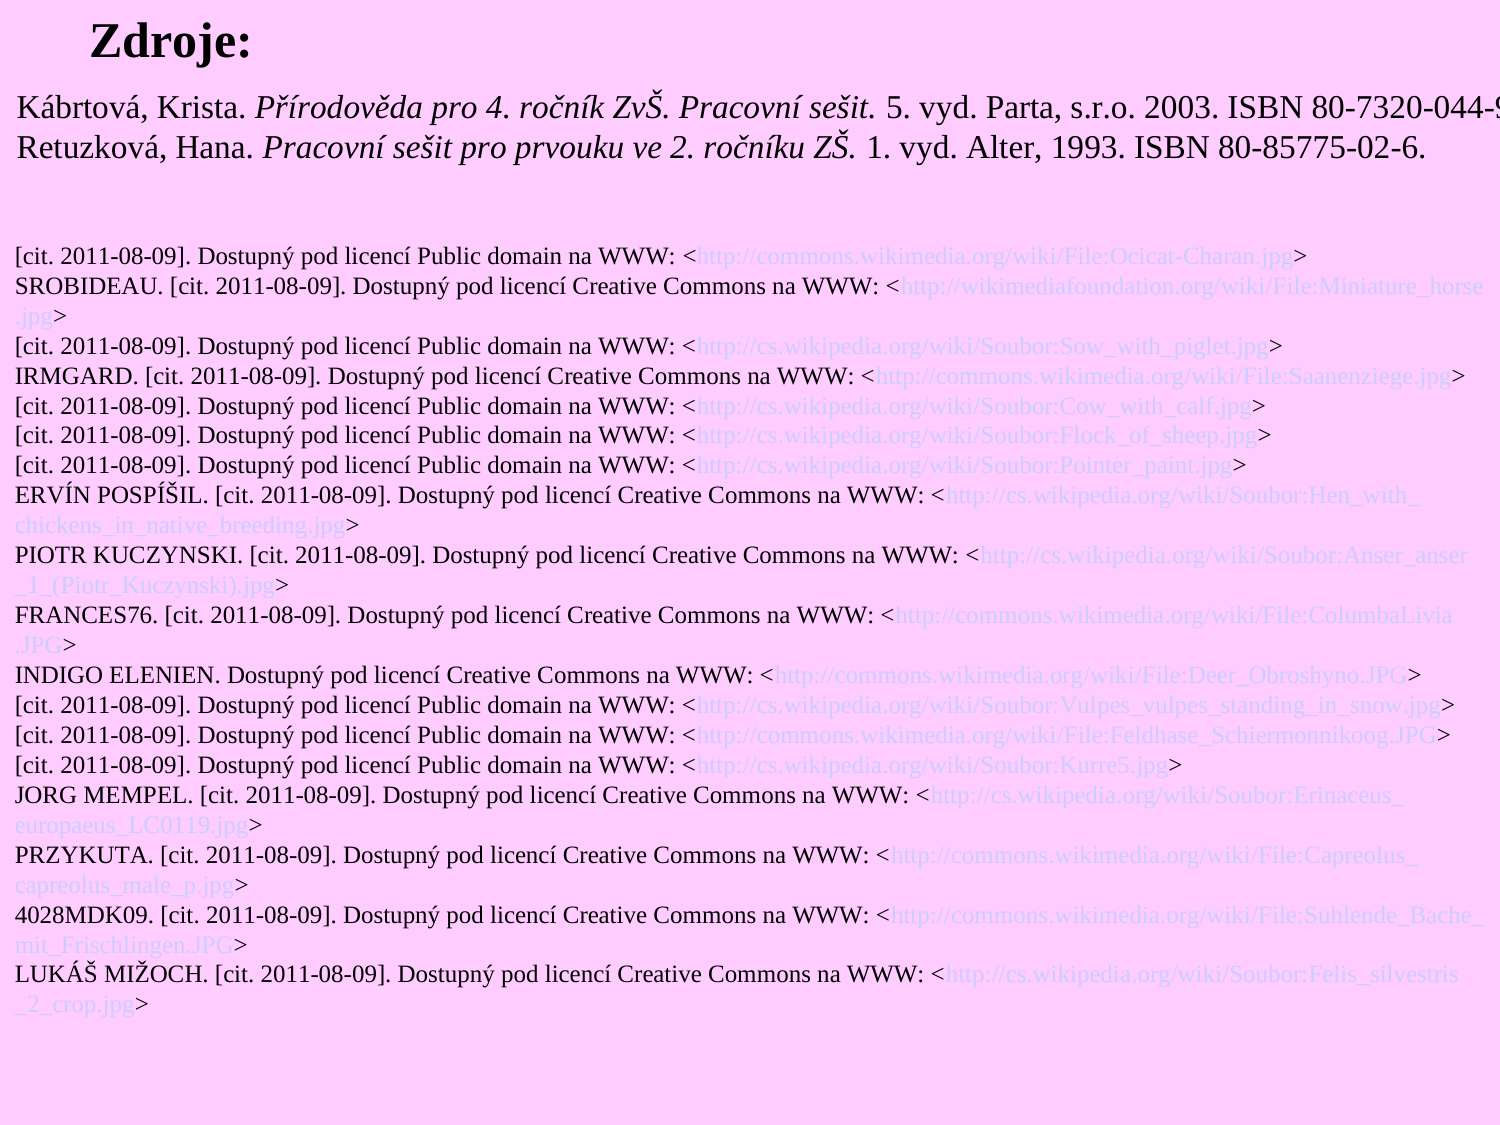

Zdroje:
Kábrtová, Krista. Přírodověda pro 4. ročník ZvŠ. Pracovní sešit. 5. vyd. Parta, s.r.o. 2003. ISBN 80-7320-044-9.
Retuzková, Hana. Pracovní sešit pro prvouku ve 2. ročníku ZŠ. 1. vyd. Alter, 1993. ISBN 80-85775-02-6.
[cit. 2011-08-09]. Dostupný pod licencí Public domain na WWW: <http://commons.wikimedia.org/wiki/File:Ocicat-Charan.jpg>
SROBIDEAU. [cit. 2011-08-09]. Dostupný pod licencí Creative Commons na WWW: <http://wikimediafoundation.org/wiki/File:Miniature_horse.jpg>
[cit. 2011-08-09]. Dostupný pod licencí Public domain na WWW: <http://cs.wikipedia.org/wiki/Soubor:Sow_with_piglet.jpg>
IRMGARD. [cit. 2011-08-09]. Dostupný pod licencí Creative Commons na WWW: <http://commons.wikimedia.org/wiki/File:Saanenziege.jpg>
[cit. 2011-08-09]. Dostupný pod licencí Public domain na WWW: <http://cs.wikipedia.org/wiki/Soubor:Cow_with_calf.jpg>
[cit. 2011-08-09]. Dostupný pod licencí Public domain na WWW: <http://cs.wikipedia.org/wiki/Soubor:Flock_of_sheep.jpg>
[cit. 2011-08-09]. Dostupný pod licencí Public domain na WWW: <http://cs.wikipedia.org/wiki/Soubor:Pointer_paint.jpg>
ERVÍN POSPÍŠIL. [cit. 2011-08-09]. Dostupný pod licencí Creative Commons na WWW: <http://cs.wikipedia.org/wiki/Soubor:Hen_with_chickens_in_native_breeding.jpg>
PIOTR KUCZYNSKI. [cit. 2011-08-09]. Dostupný pod licencí Creative Commons na WWW: <http://cs.wikipedia.org/wiki/Soubor:Anser_anser_1_(Piotr_Kuczynski).jpg>
FRANCES76. [cit. 2011-08-09]. Dostupný pod licencí Creative Commons na WWW: <http://commons.wikimedia.org/wiki/File:ColumbaLivia.JPG>
INDIGO ELENIEN. Dostupný pod licencí Creative Commons na WWW: <http://commons.wikimedia.org/wiki/File:Deer_Obroshyno.JPG>
[cit. 2011-08-09]. Dostupný pod licencí Public domain na WWW: <http://cs.wikipedia.org/wiki/Soubor:Vulpes_vulpes_standing_in_snow.jpg>
[cit. 2011-08-09]. Dostupný pod licencí Public domain na WWW: <http://commons.wikimedia.org/wiki/File:Feldhase_Schiermonnikoog.JPG>
[cit. 2011-08-09]. Dostupný pod licencí Public domain na WWW: <http://cs.wikipedia.org/wiki/Soubor:Kurre5.jpg>
JORG MEMPEL. [cit. 2011-08-09]. Dostupný pod licencí Creative Commons na WWW: <http://cs.wikipedia.org/wiki/Soubor:Erinaceus_europaeus_LC0119.jpg>
PRZYKUTA. [cit. 2011-08-09]. Dostupný pod licencí Creative Commons na WWW: <http://commons.wikimedia.org/wiki/File:Capreolus_capreolus_male_p.jpg>
4028MDK09. [cit. 2011-08-09]. Dostupný pod licencí Creative Commons na WWW: <http://commons.wikimedia.org/wiki/File:Suhlende_Bache_mit_Frischlingen.JPG>
LUKÁŠ MIŽOCH. [cit. 2011-08-09]. Dostupný pod licencí Creative Commons na WWW: <http://cs.wikipedia.org/wiki/Soubor:Felis_silvestris_2_crop.jpg>